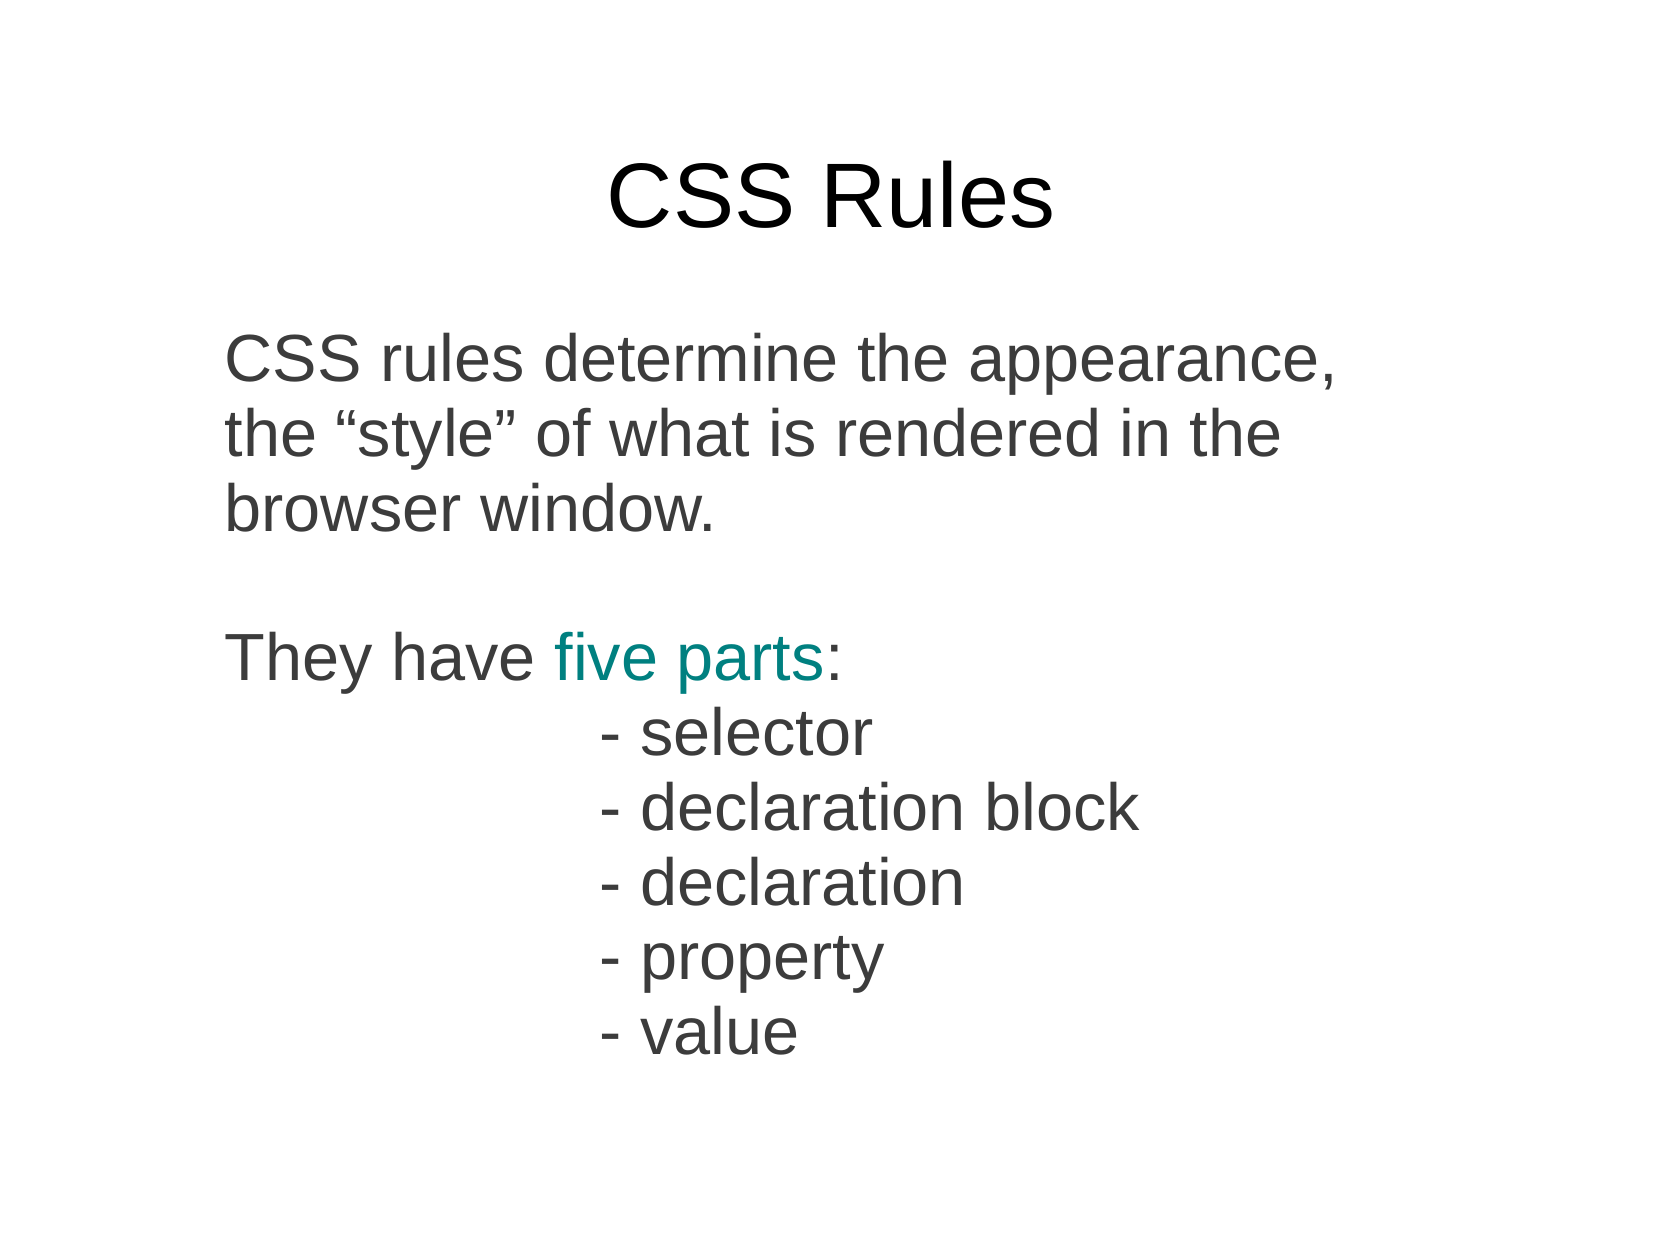

# CSS Rules
CSS rules determine the appearance, the “style” of what is rendered in the browser window.
They have five parts:
 					- selector
 					- declaration block
 					- declaration
 					- property
 					- value